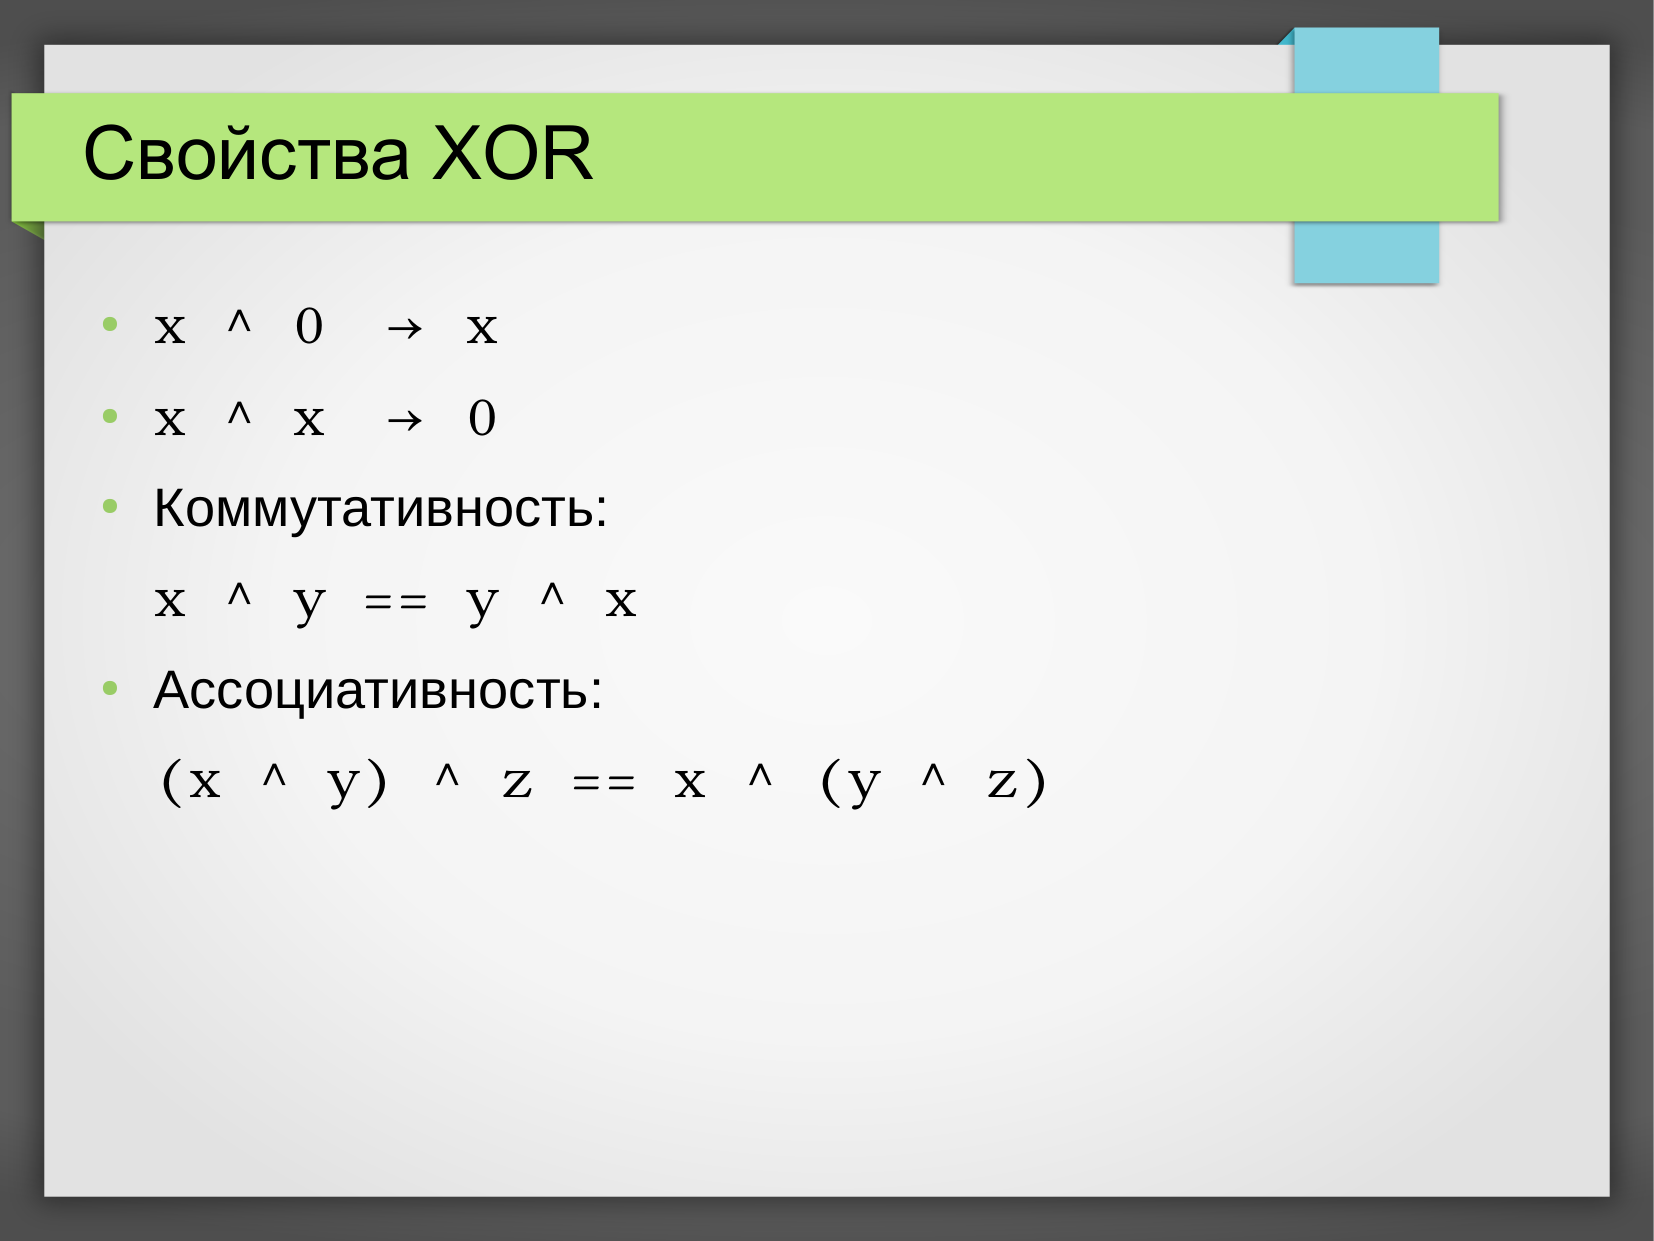

# Свойства XOR
x ^ 0 → x
x ^ x → 0
Коммутативность:
x ^ y == y ^ x
Ассоциативность:
(x ^ y) ^ z == x ^ (y ^ z)